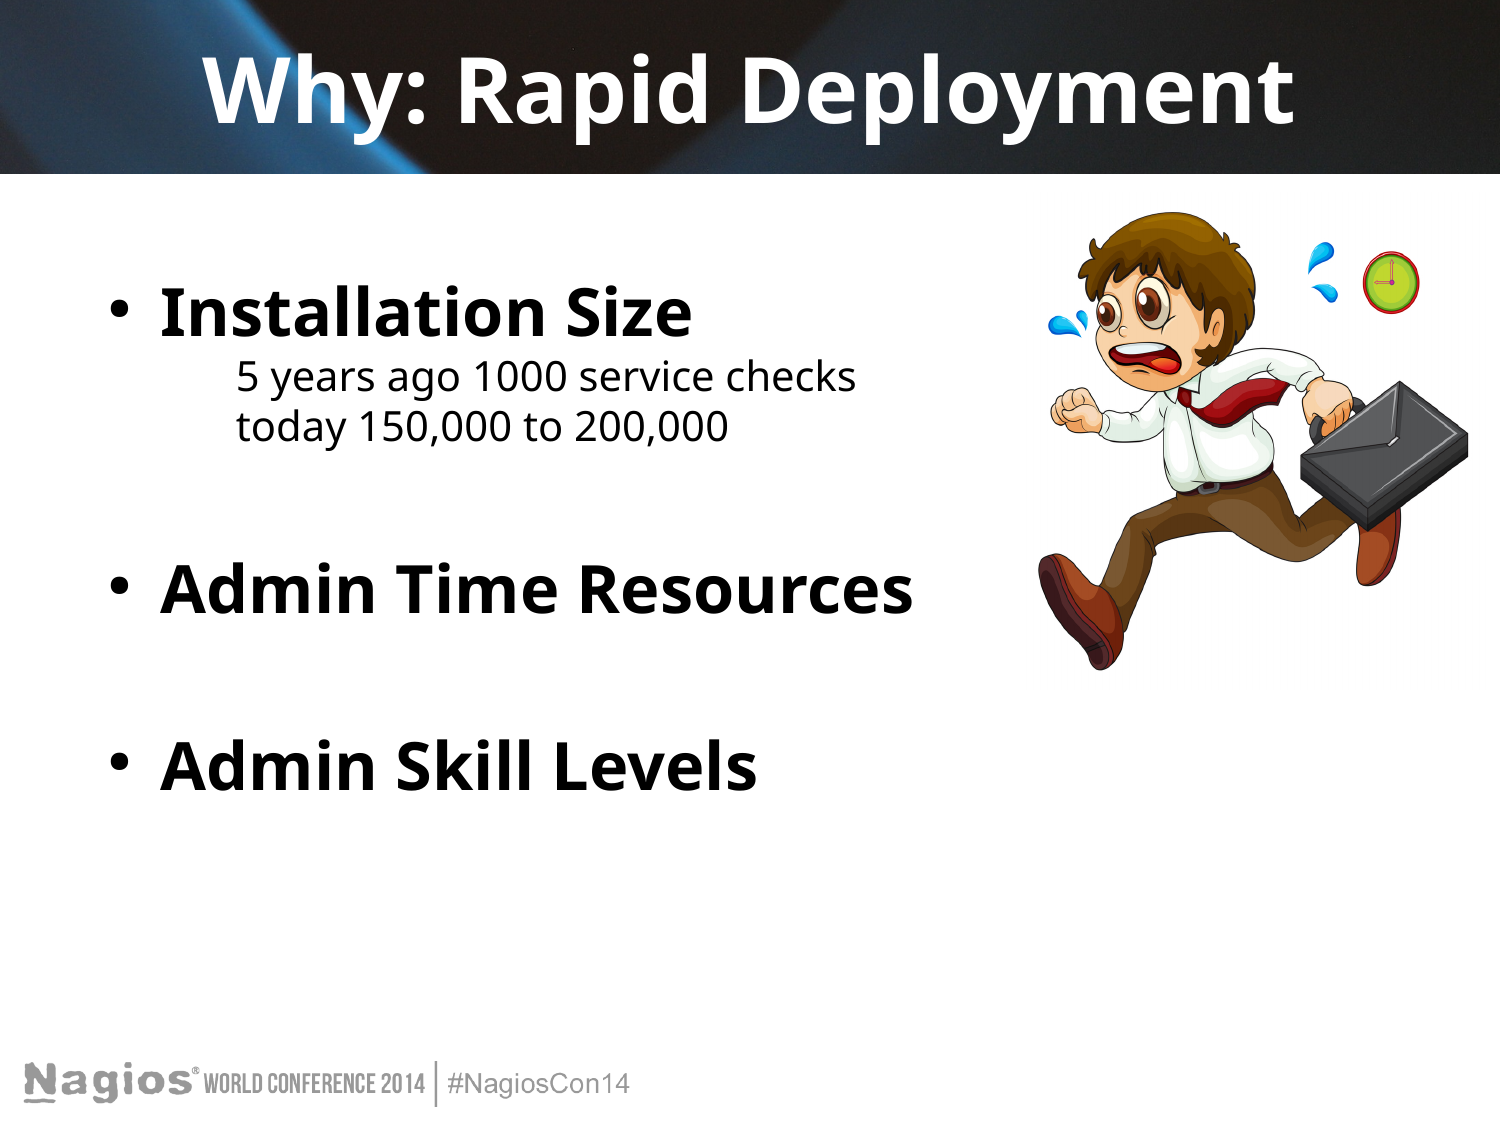

# Why: Rapid Deployment
Installation Size
5 years ago 1000 service checks
today 150,000 to 200,000
Admin Time Resources
Admin Skill Levels